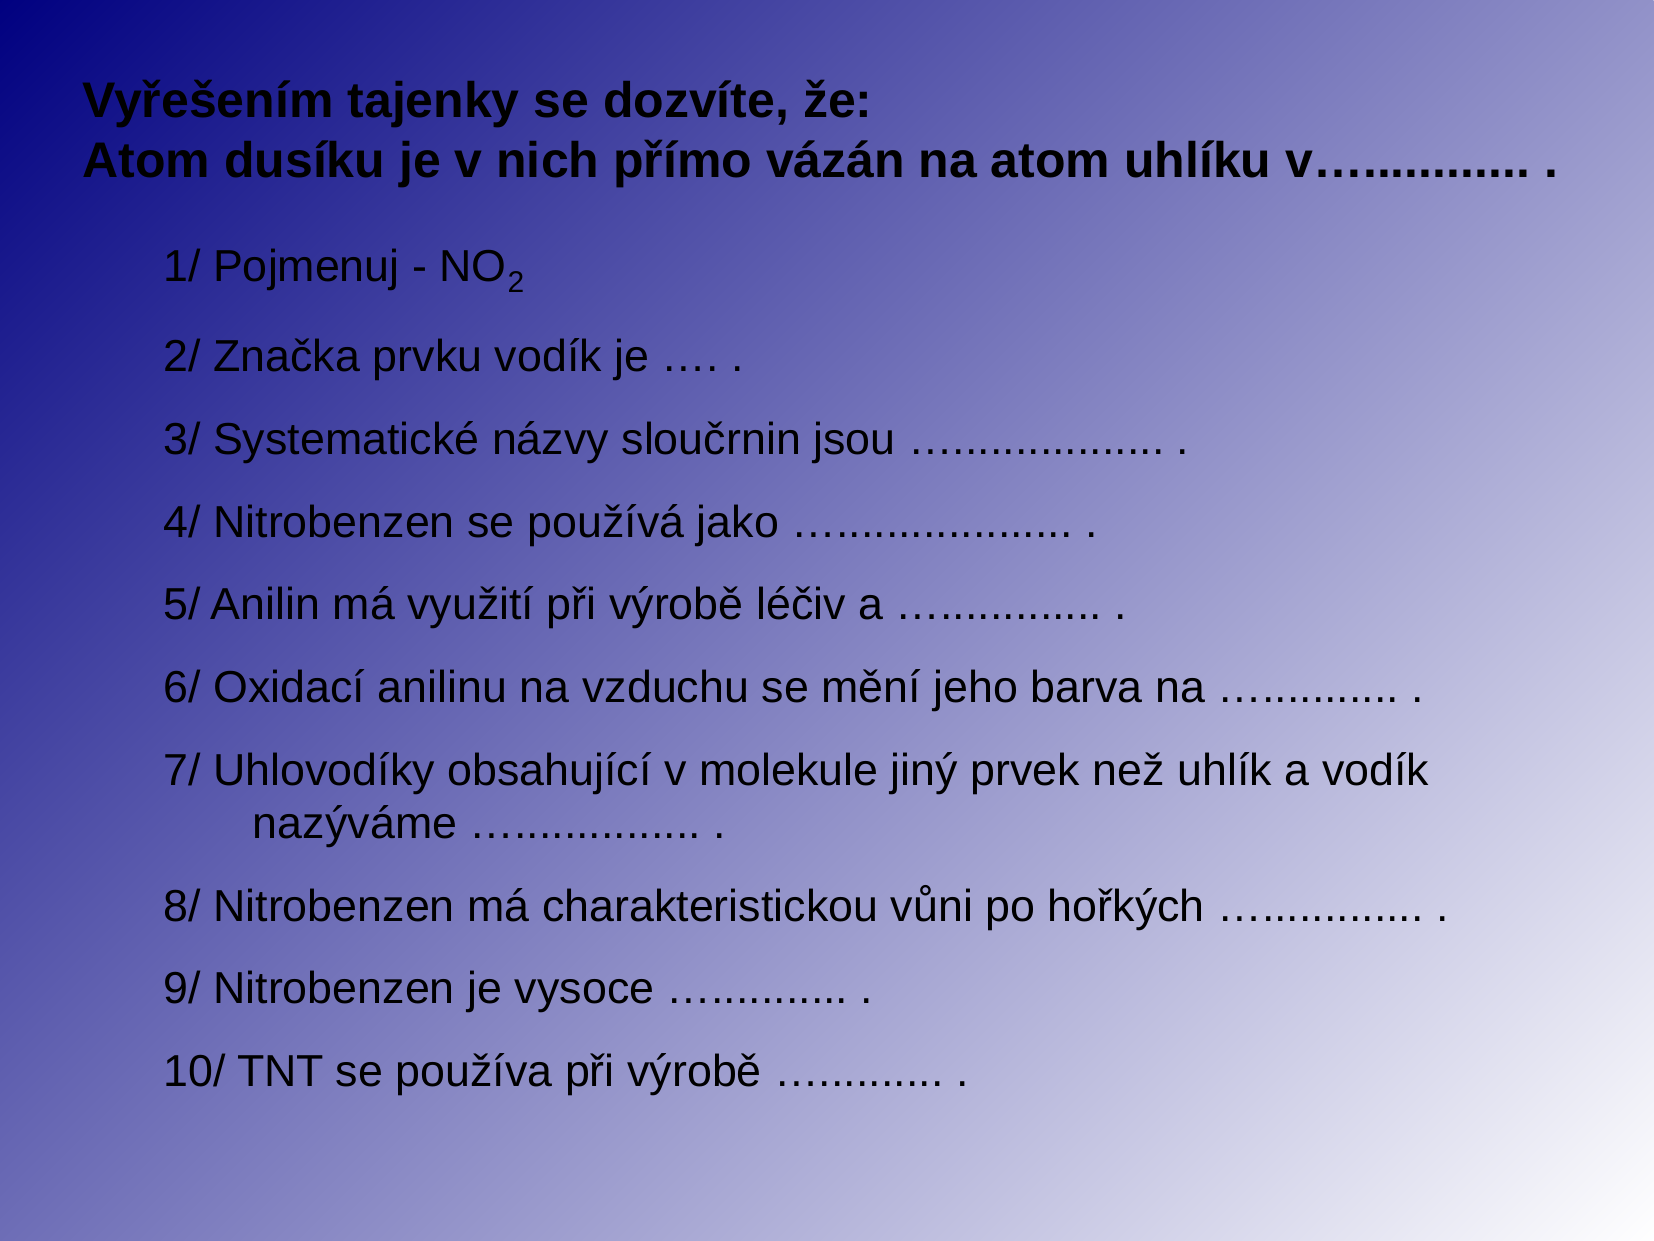

# Vyřešením tajenky se dozvíte, že: Atom dusíku je v nich přímo vázán na atom uhlíku v…............ .
1/ Pojmenuj - NO2
2/ Značka prvku vodík je …. .
3/ Systematické názvy sloučrnin jsou …................. .
4/ Nitrobenzen se používá jako …................... .
5/ Anilin má využití při výrobě léčiv a …............. .
6/ Oxidací anilinu na vzduchu se mění jeho barva na …........... .
7/ Uhlovodíky obsahující v molekule jiný prvek než uhlík a vodík nazýváme …............... .
8/ Nitrobenzen má charakteristickou vůni po hořkých …............. .
9/ Nitrobenzen je vysoce …........... .
10/ TNT se používa při výrobě ….......... .